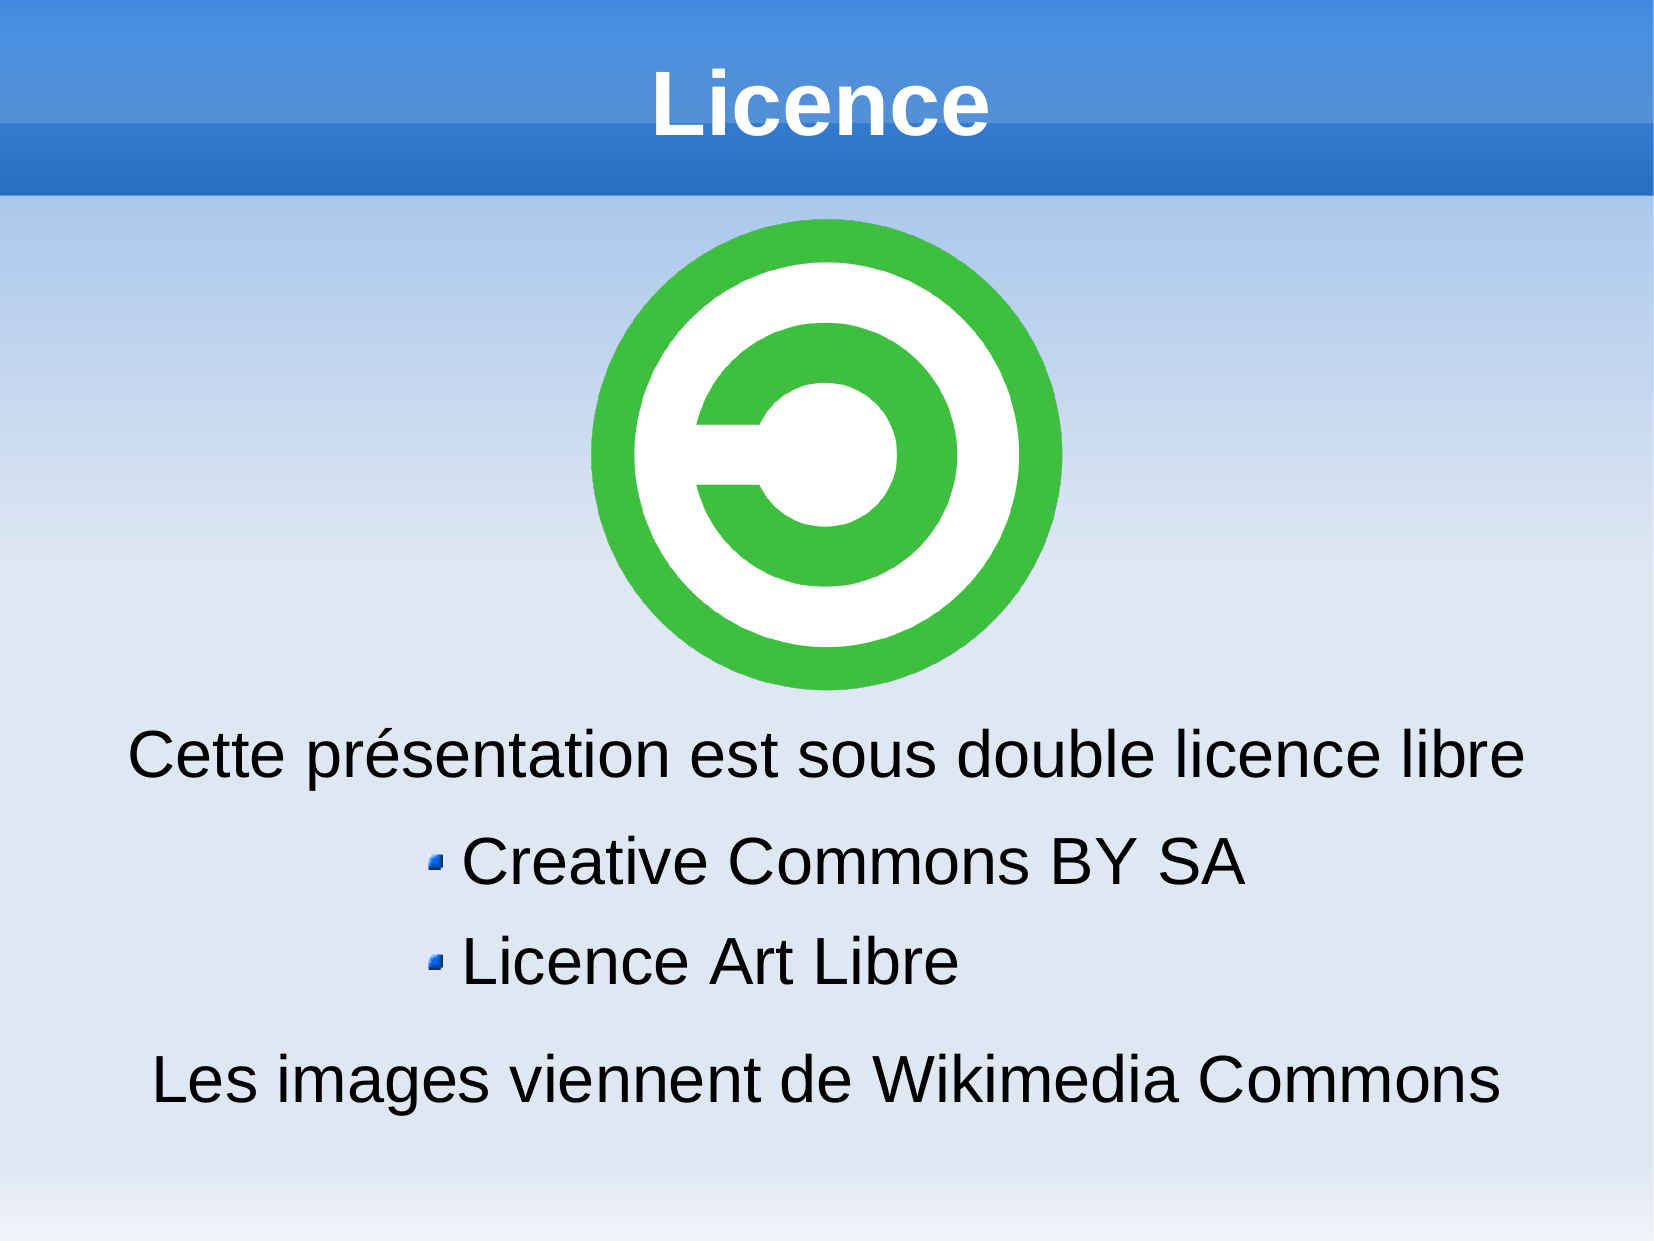

# Licence
Cette présentation est sous double licence libre
 Creative Commons BY SA
 Licence Art Libre
Les images viennent de Wikimedia Commons